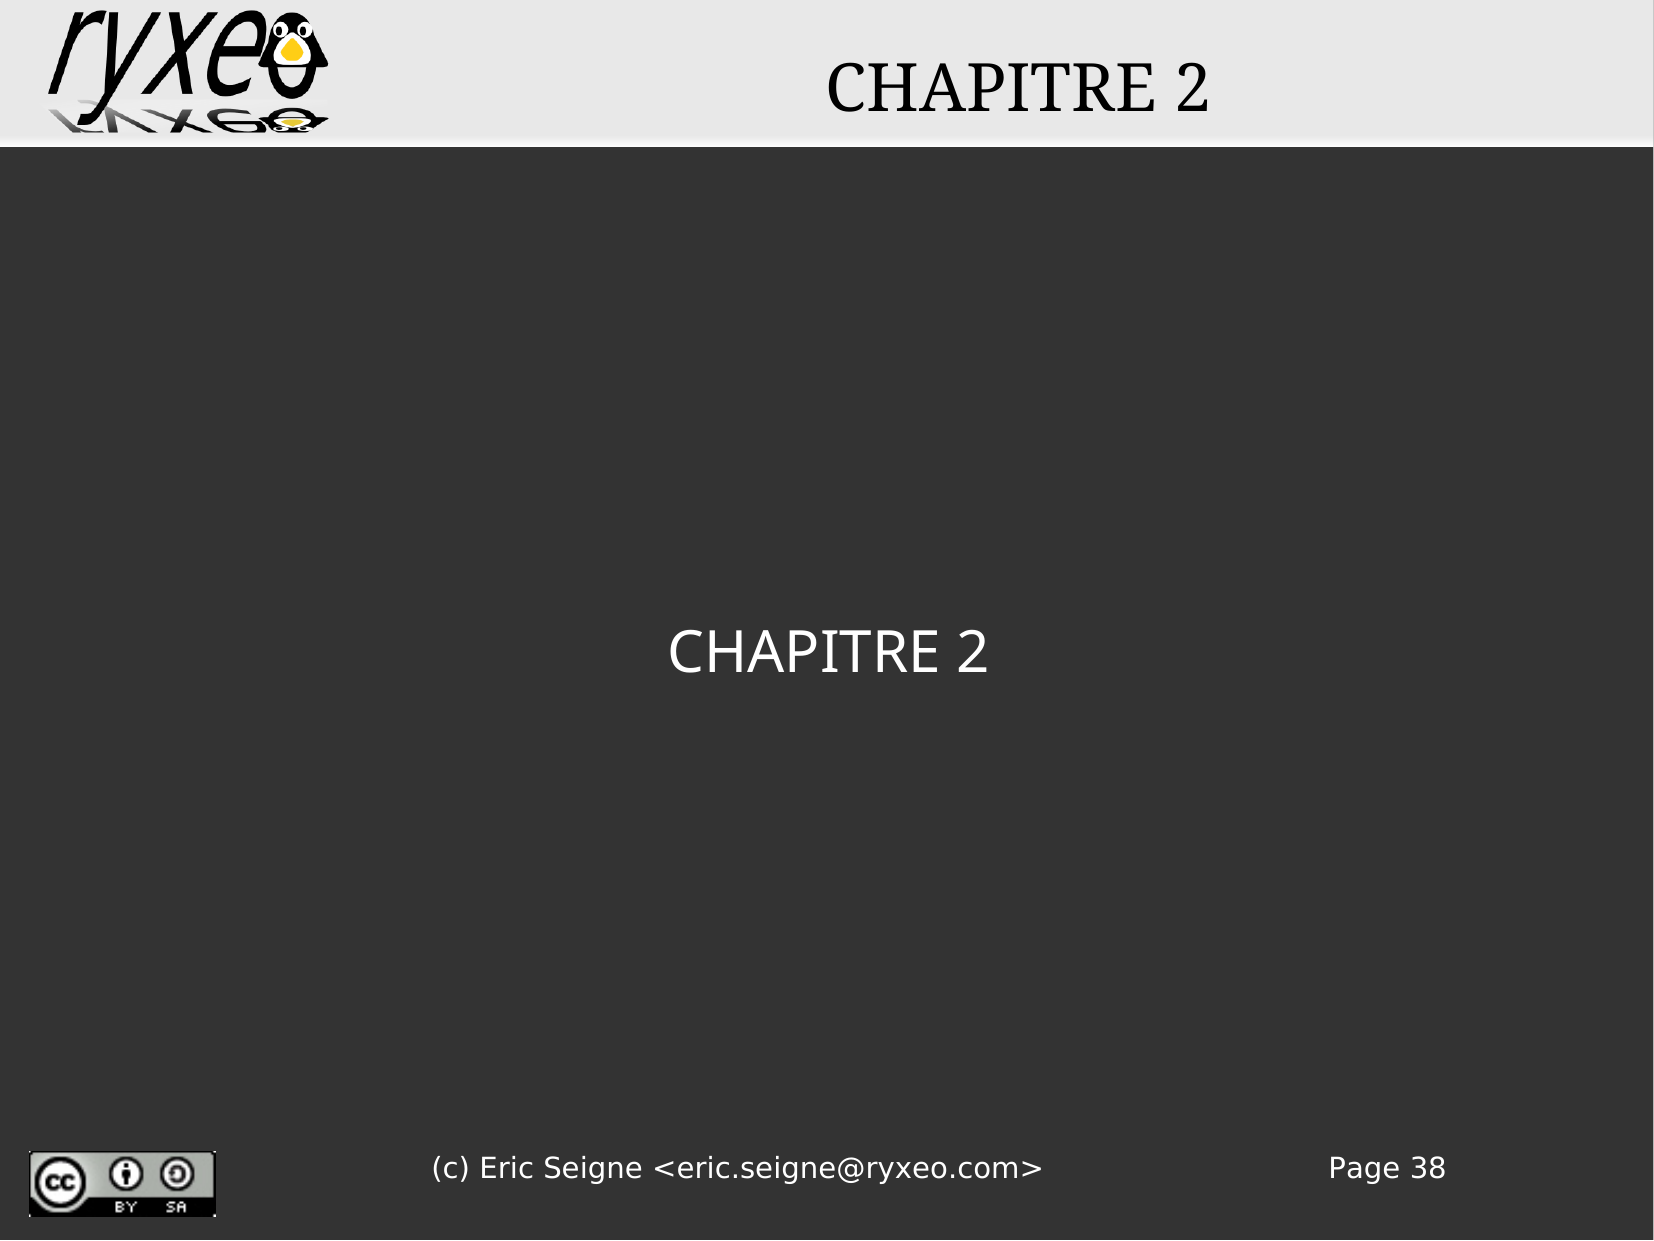

# CHAPITRE 2
CHAPITRE 2
Toto le héro
38